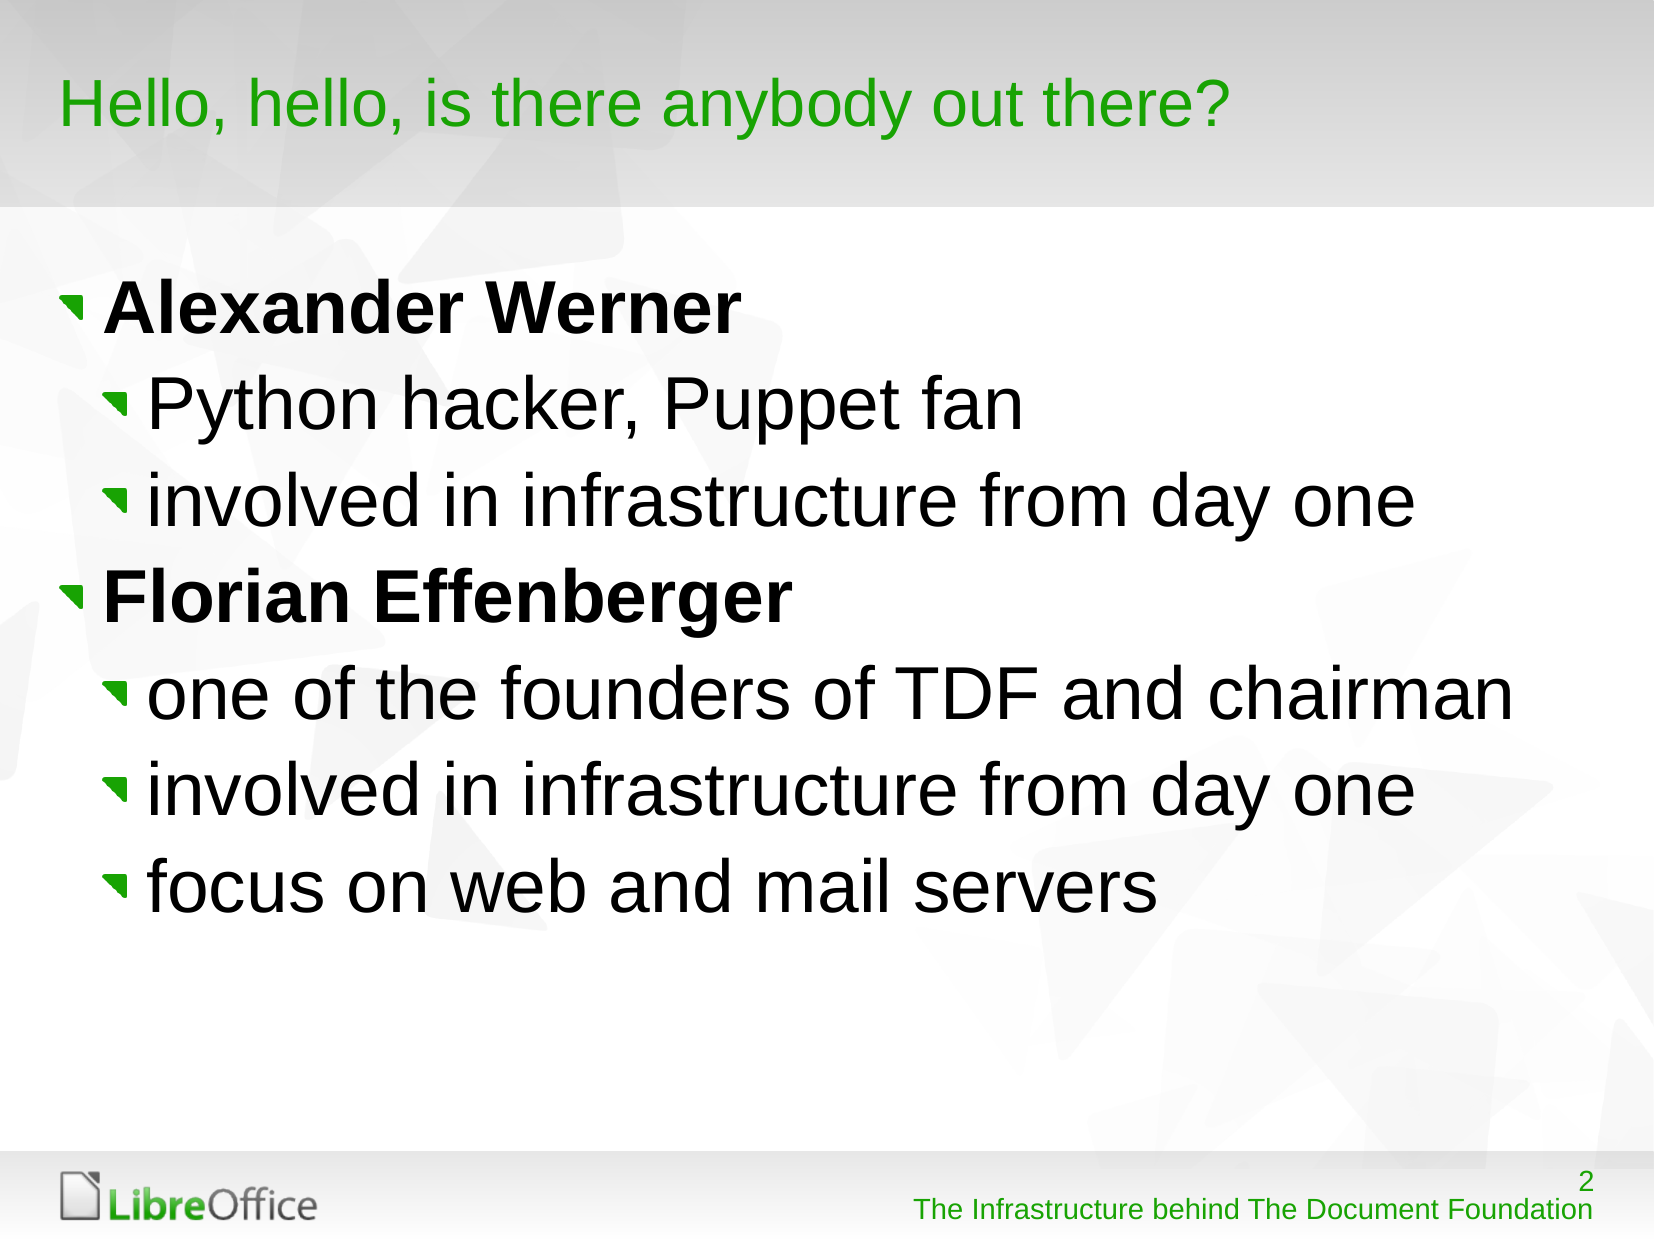

# Hello, hello, is there anybody out there?
Alexander Werner
Python hacker, Puppet fan
involved in infrastructure from day one
Florian Effenberger
one of the founders of TDF and chairman
involved in infrastructure from day one
focus on web and mail servers
2
The Infrastructure behind The Document Foundation